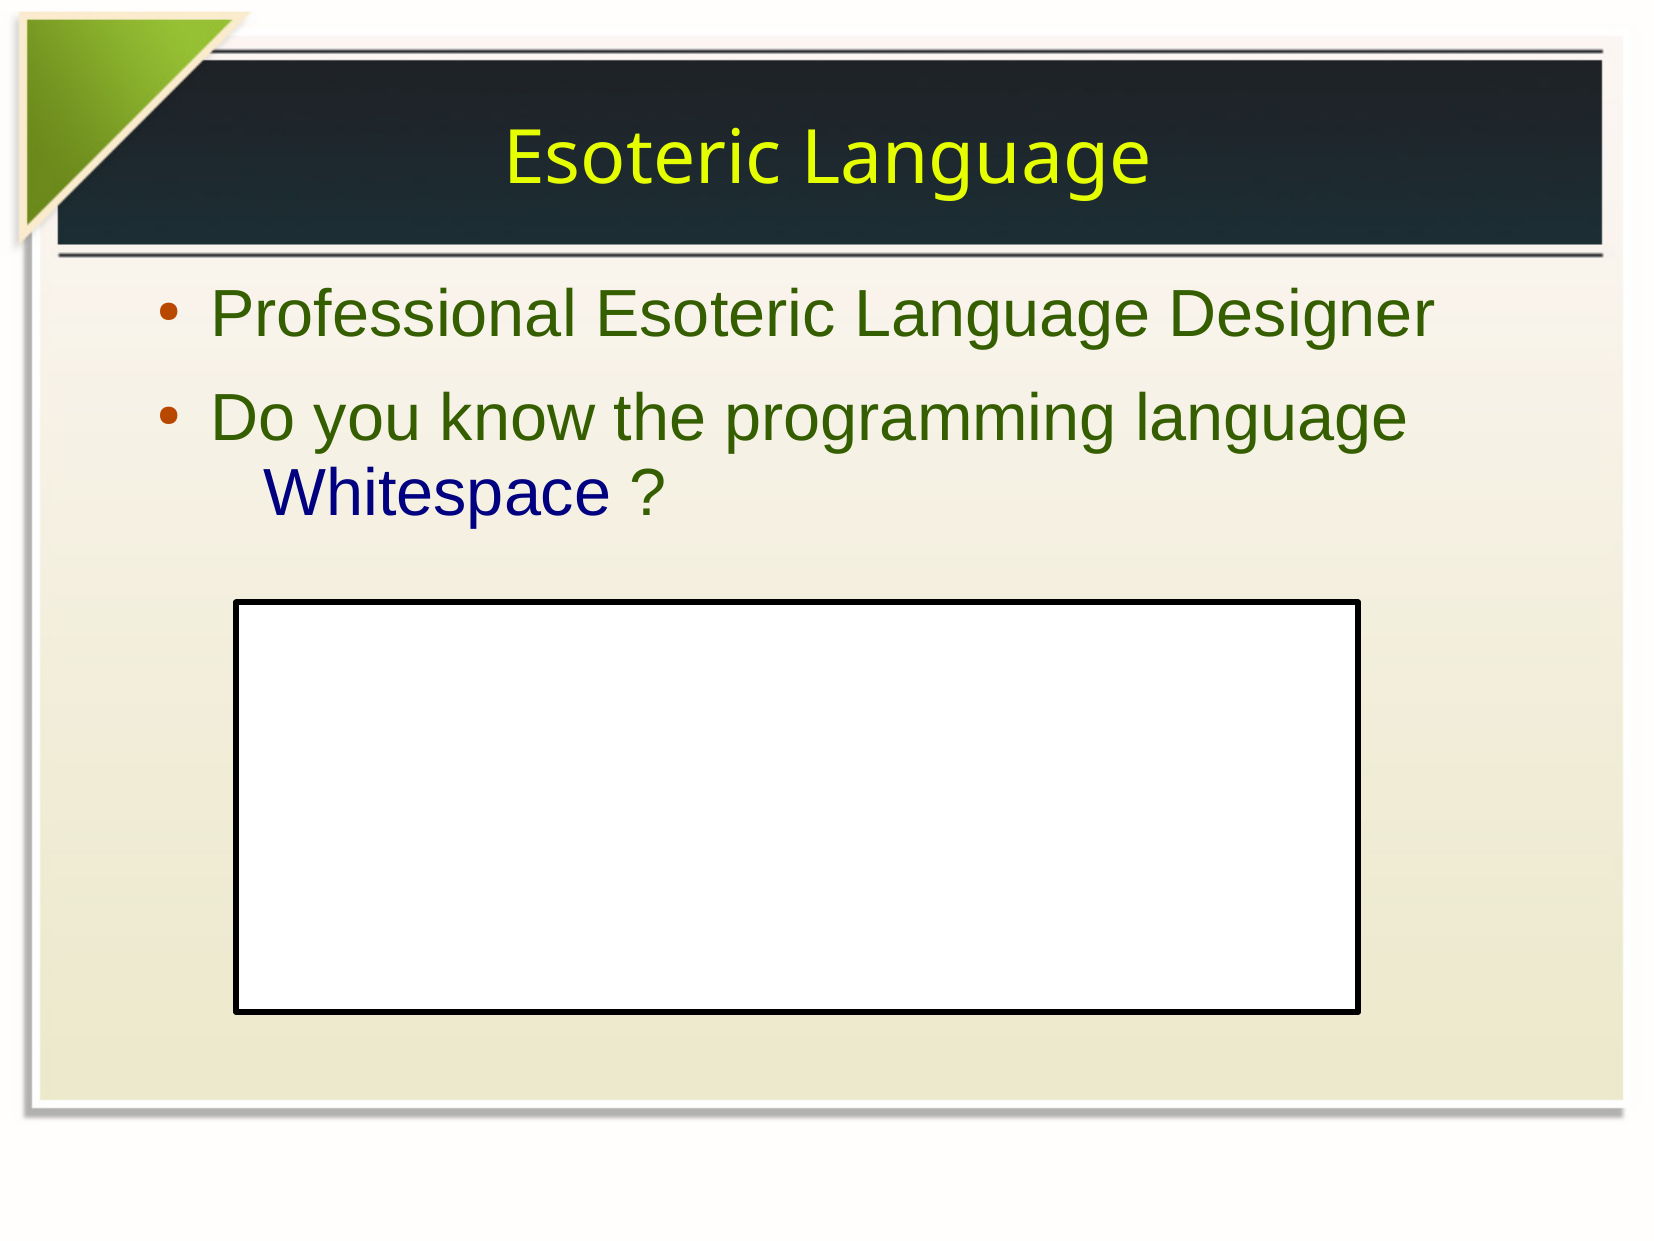

# Esoteric Language
Professional Esoteric Language Designer
Do you know the programming language Whitespace ?